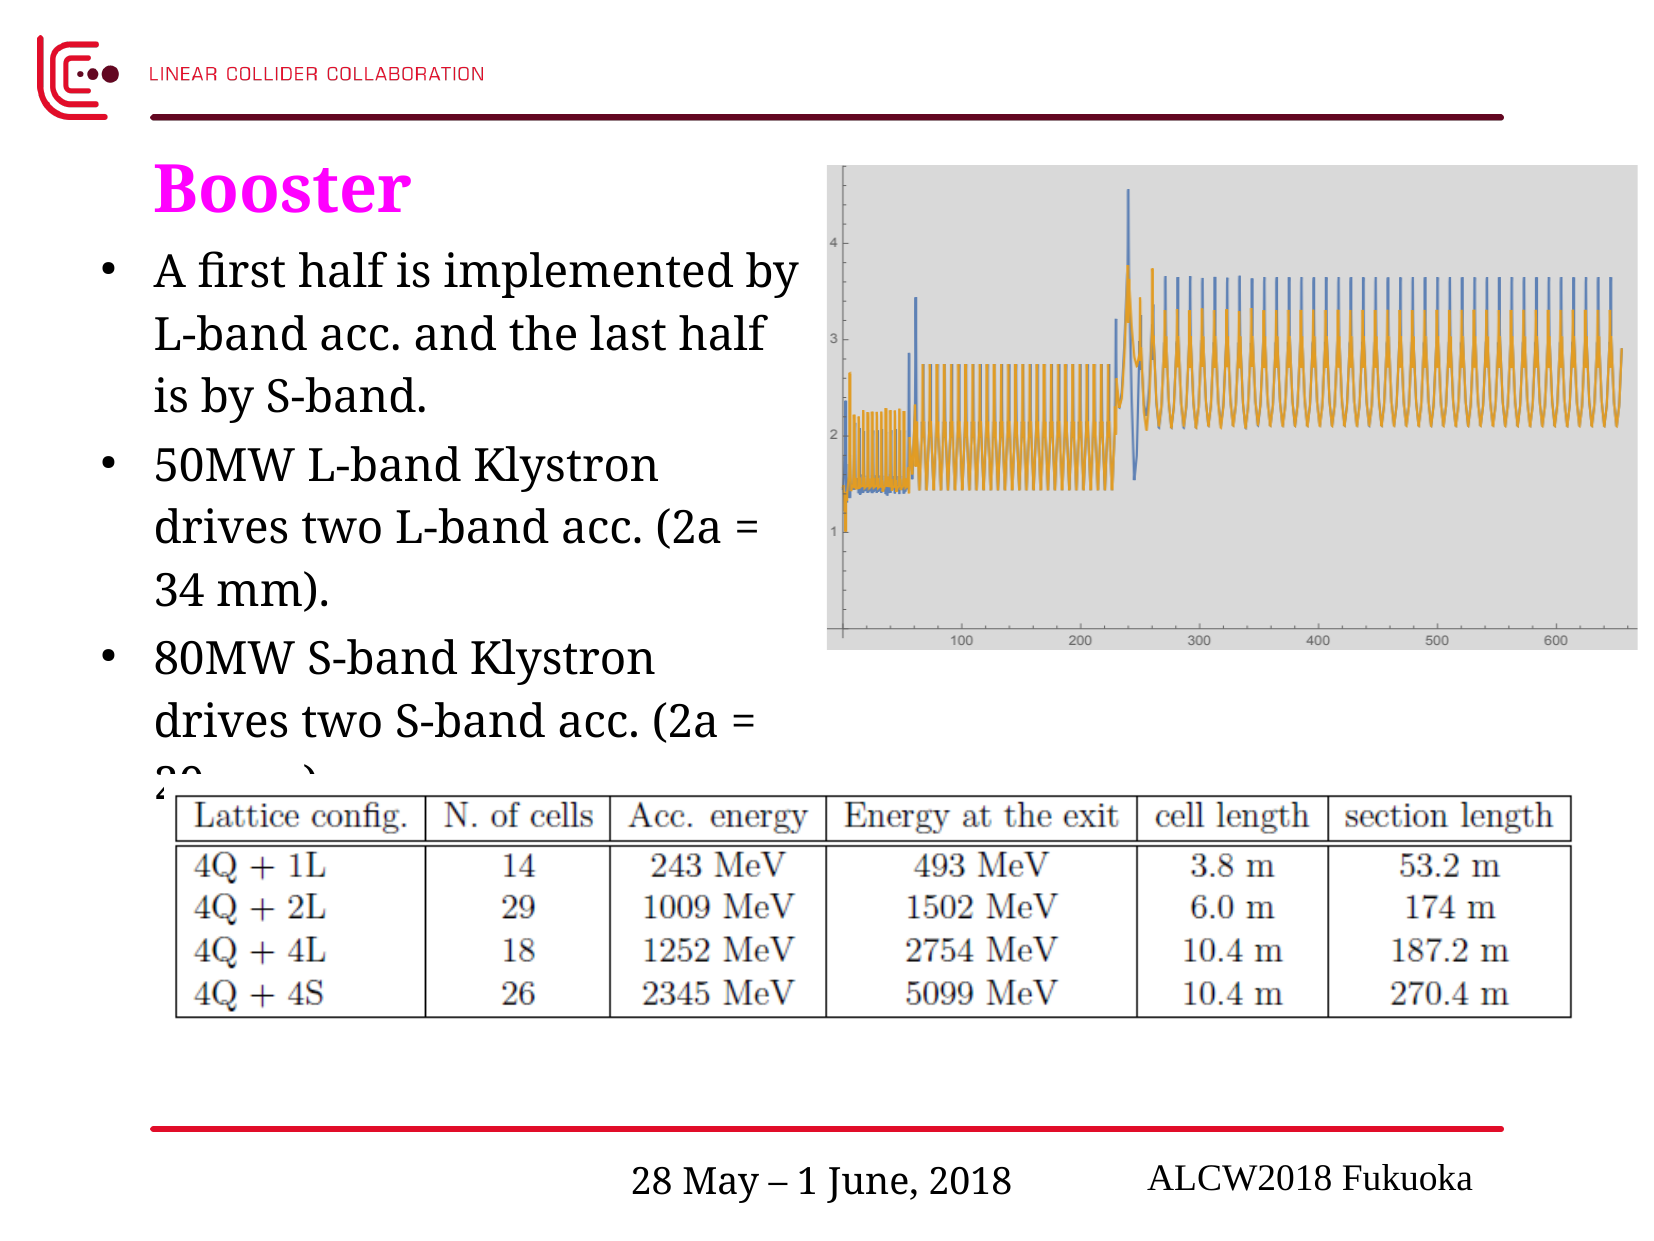

# Booster
A first half is implemented by L-band acc. and the last half is by S-band.
50MW L-band Klystron drives two L-band acc. (2a = 34 mm).
80MW S-band Klystron drives two S-band acc. (2a = 20 mm).